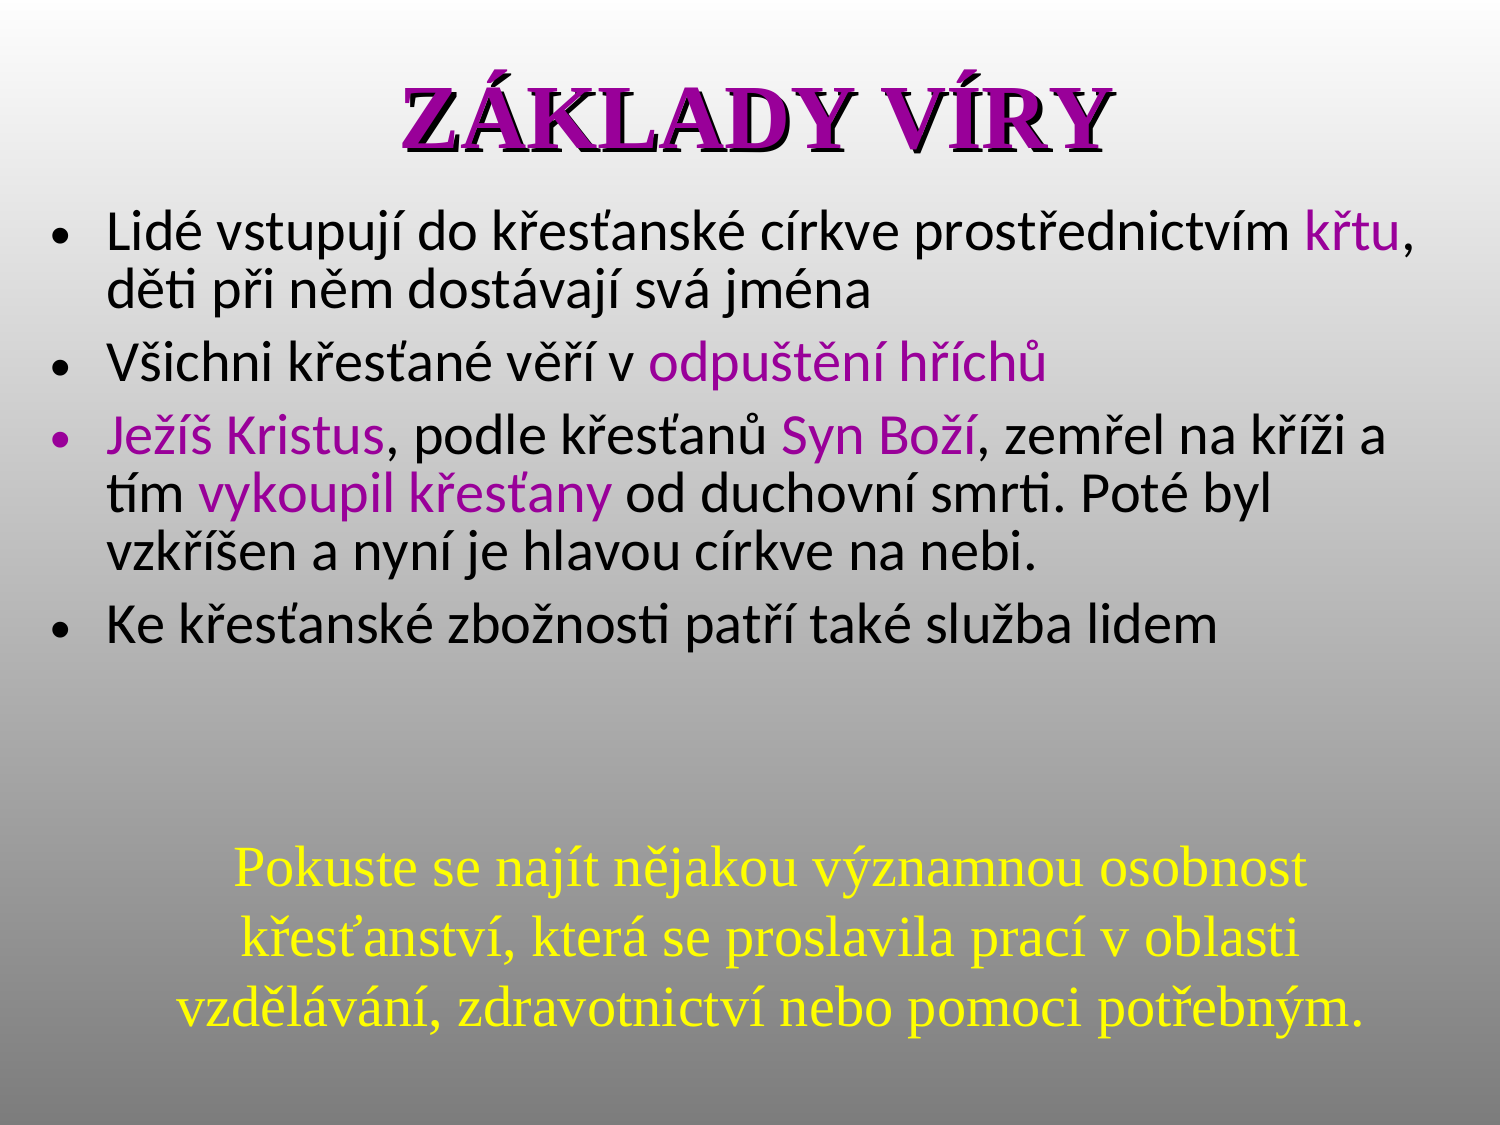

# ZÁKLADY VÍRY
Lidé vstupují do křesťanské církve prostřednictvím křtu, děti při něm dostávají svá jména
Všichni křesťané věří v odpuštění hříchů
Ježíš Kristus, podle křesťanů Syn Boží, zemřel na kříži a tím vykoupil křesťany od duchovní smrti. Poté byl vzkříšen a nyní je hlavou církve na nebi.
Ke křesťanské zbožnosti patří také služba lidem
Pokuste se najít nějakou významnou osobnost křesťanství, která se proslavila prací v oblasti vzdělávání, zdravotnictví nebo pomoci potřebným.